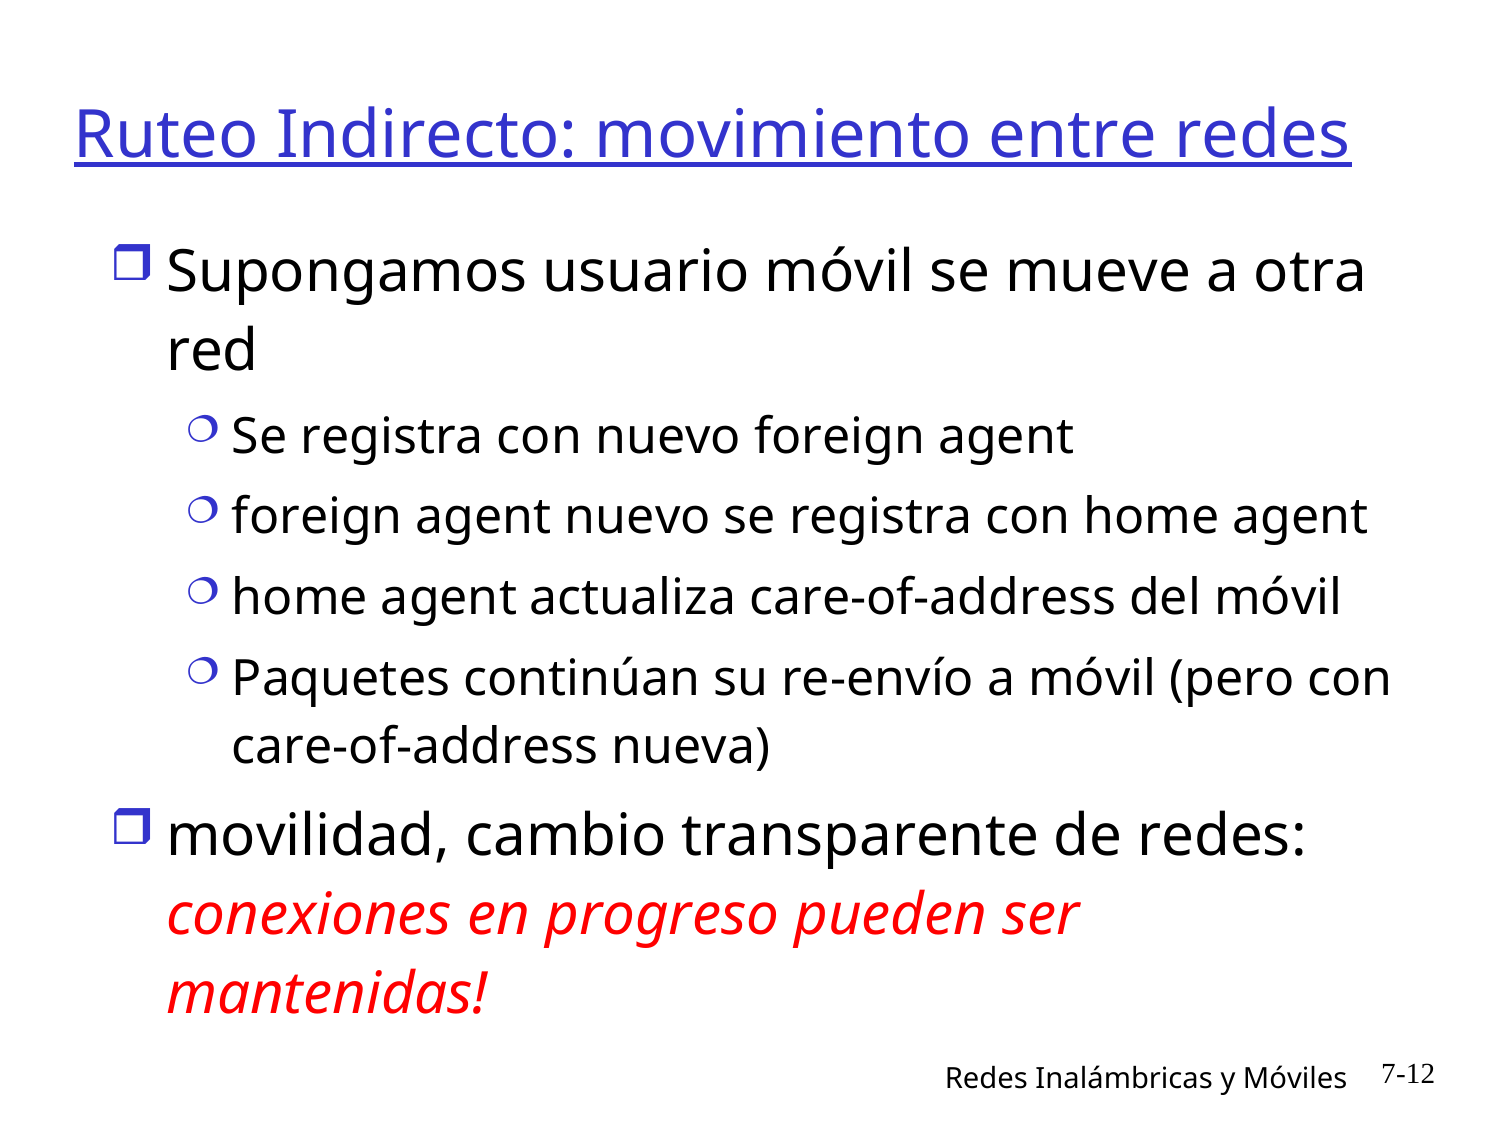

# Ruteo Indirecto: movimiento entre redes
Supongamos usuario móvil se mueve a otra red
Se registra con nuevo foreign agent
foreign agent nuevo se registra con home agent
home agent actualiza care-of-address del móvil
Paquetes continúan su re-envío a móvil (pero con care-of-address nueva)
movilidad, cambio transparente de redes: conexiones en progreso pueden ser mantenidas!
12